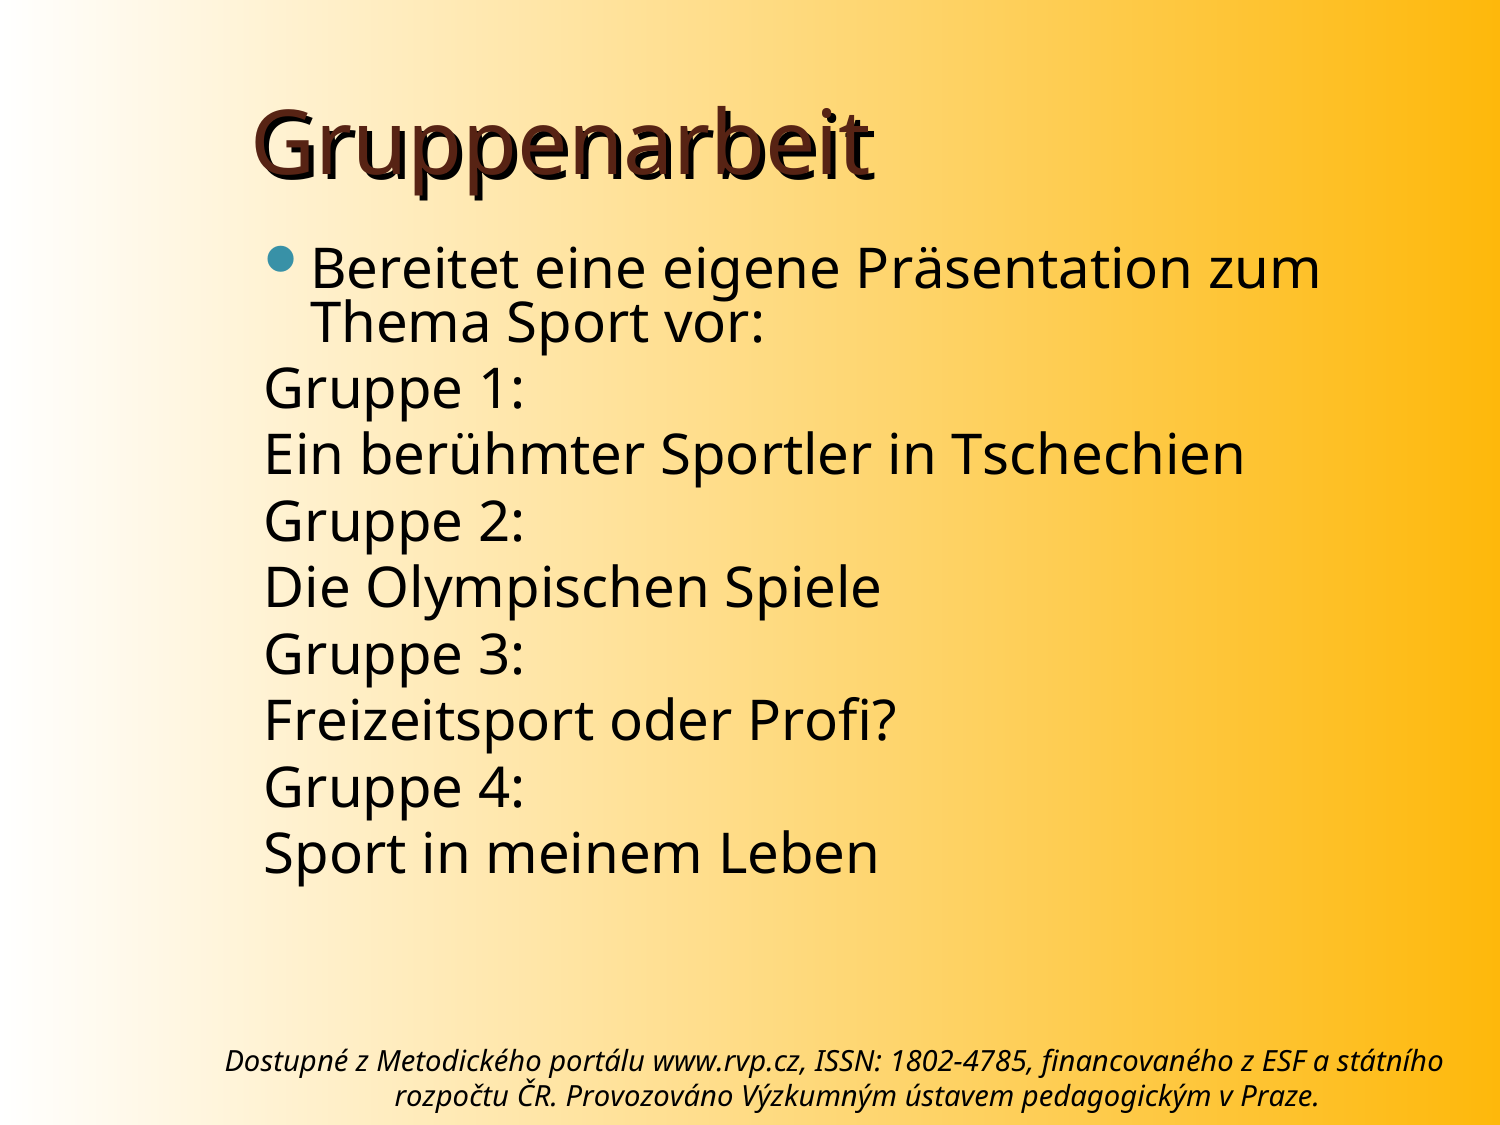

# Gruppenarbeit
Bereitet eine eigene Präsentation zum Thema Sport vor:
Gruppe 1:
Ein berühmter Sportler in Tschechien
Gruppe 2:
Die Olympischen Spiele
Gruppe 3:
Freizeitsport oder Profi?
Gruppe 4:
Sport in meinem Leben
Dostupné z Metodického portálu www.rvp.cz, ISSN: 1802-4785, financovaného z ESF a státního rozpočtu ČR. Provozováno Výzkumným ústavem pedagogickým v Praze.